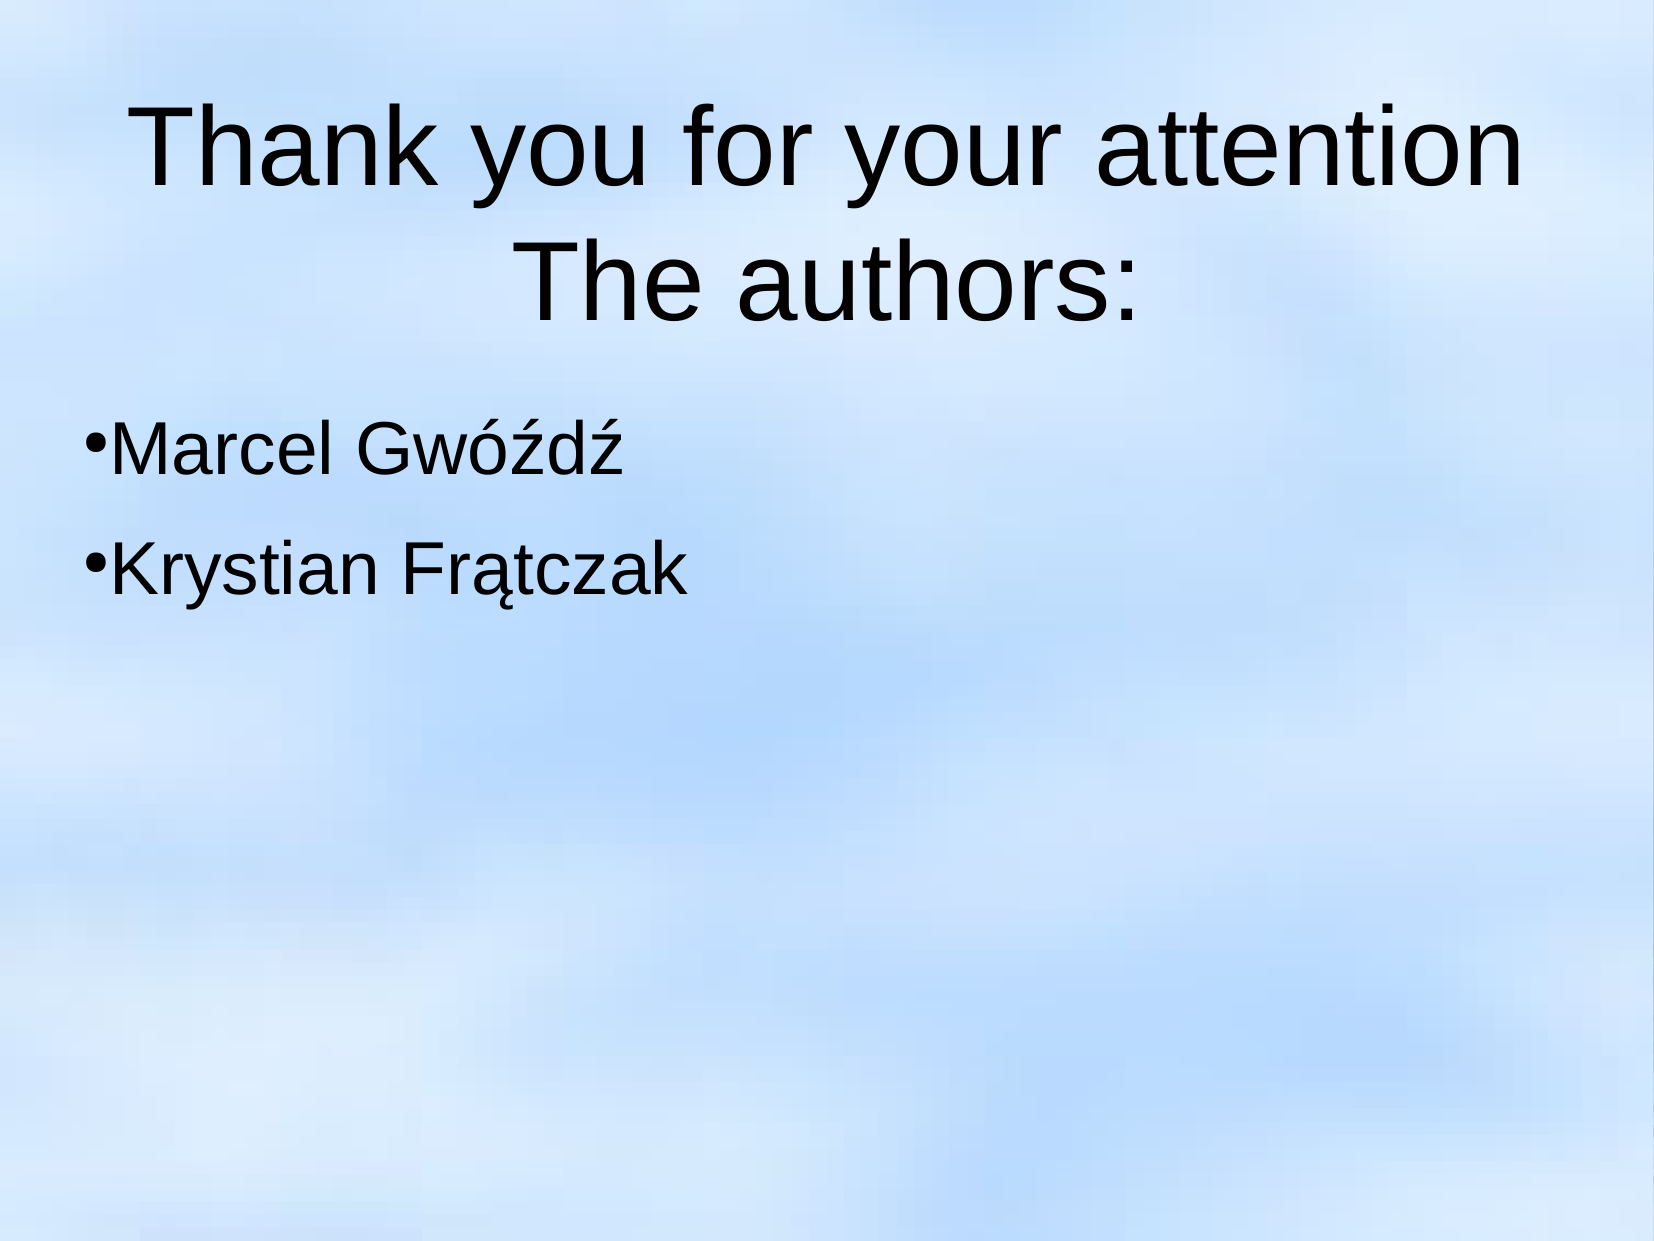

# Thank you for your attention The authors:
Marcel Gwóźdź
Krystian Frątczak